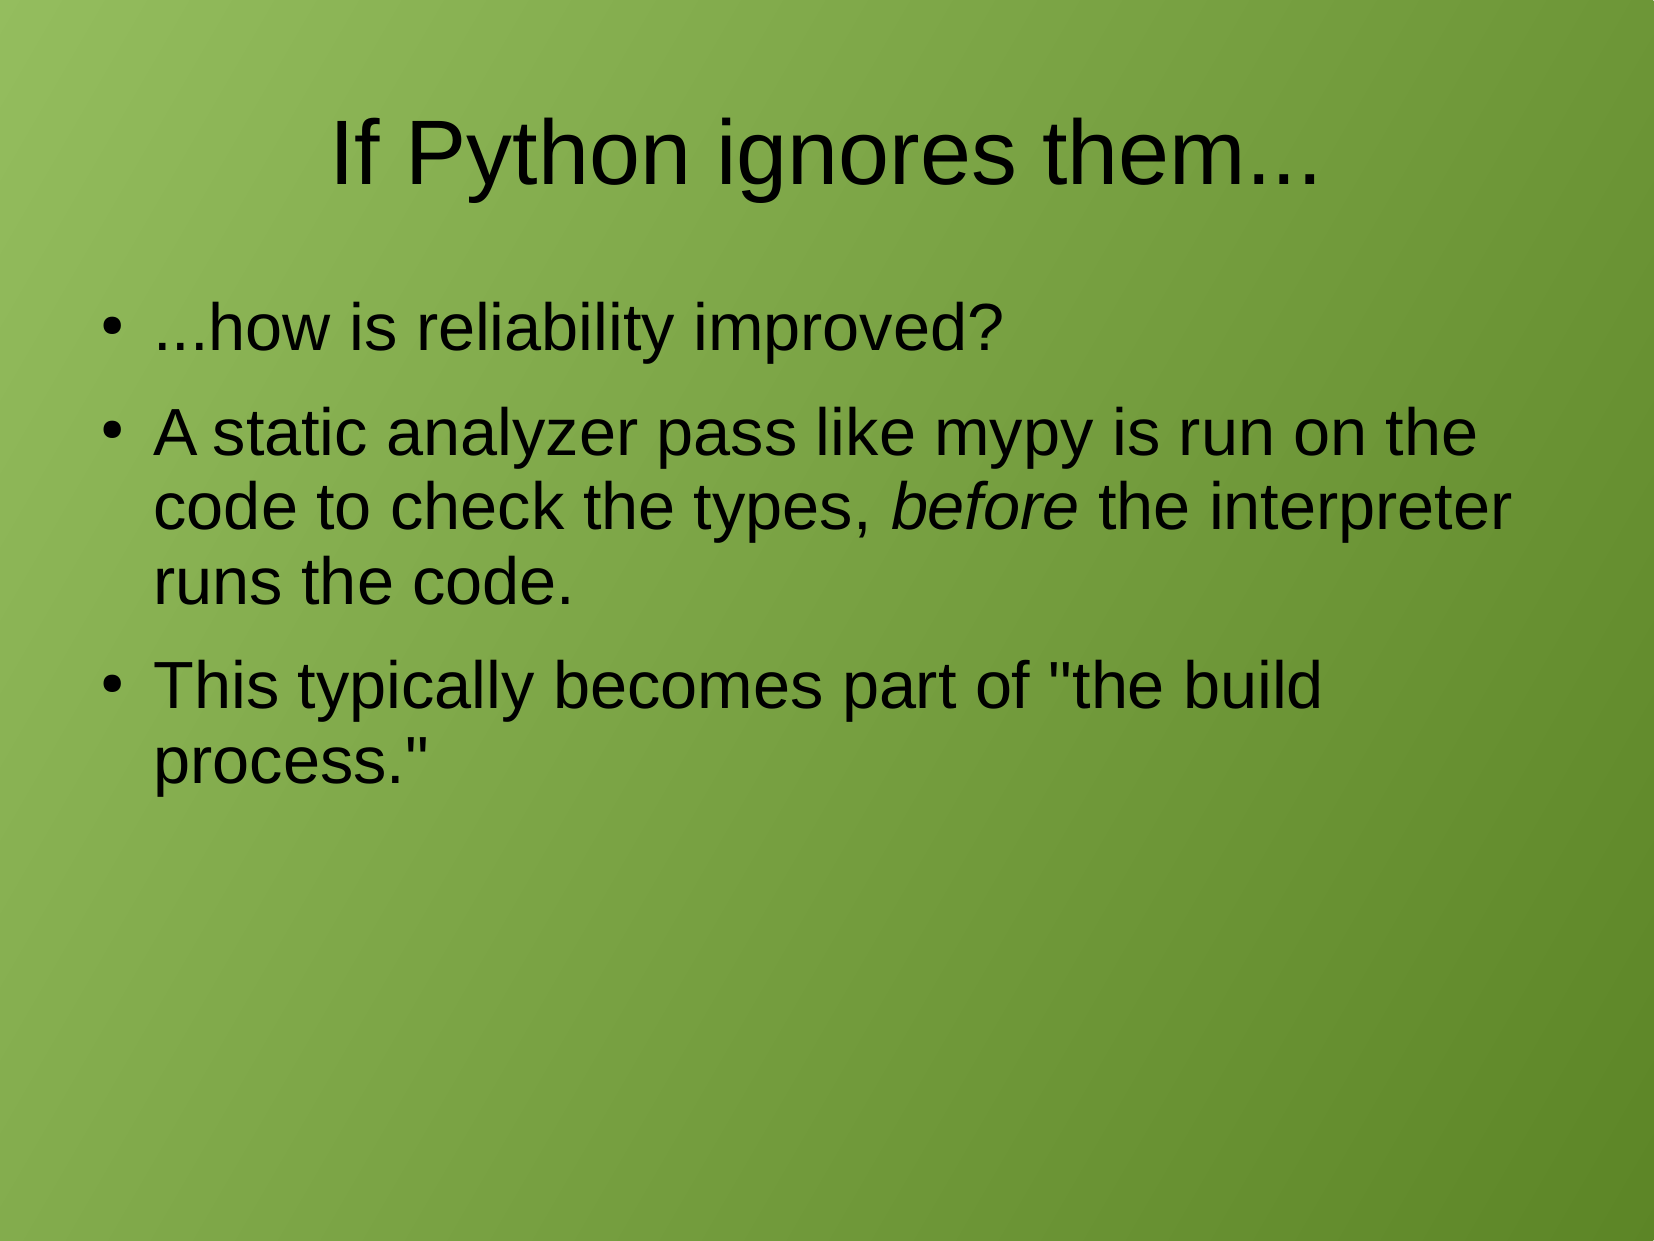

# If Python ignores them...
...how is reliability improved?
A static analyzer pass like mypy is run on the code to check the types, before the interpreter runs the code.
This typically becomes part of "the build process."